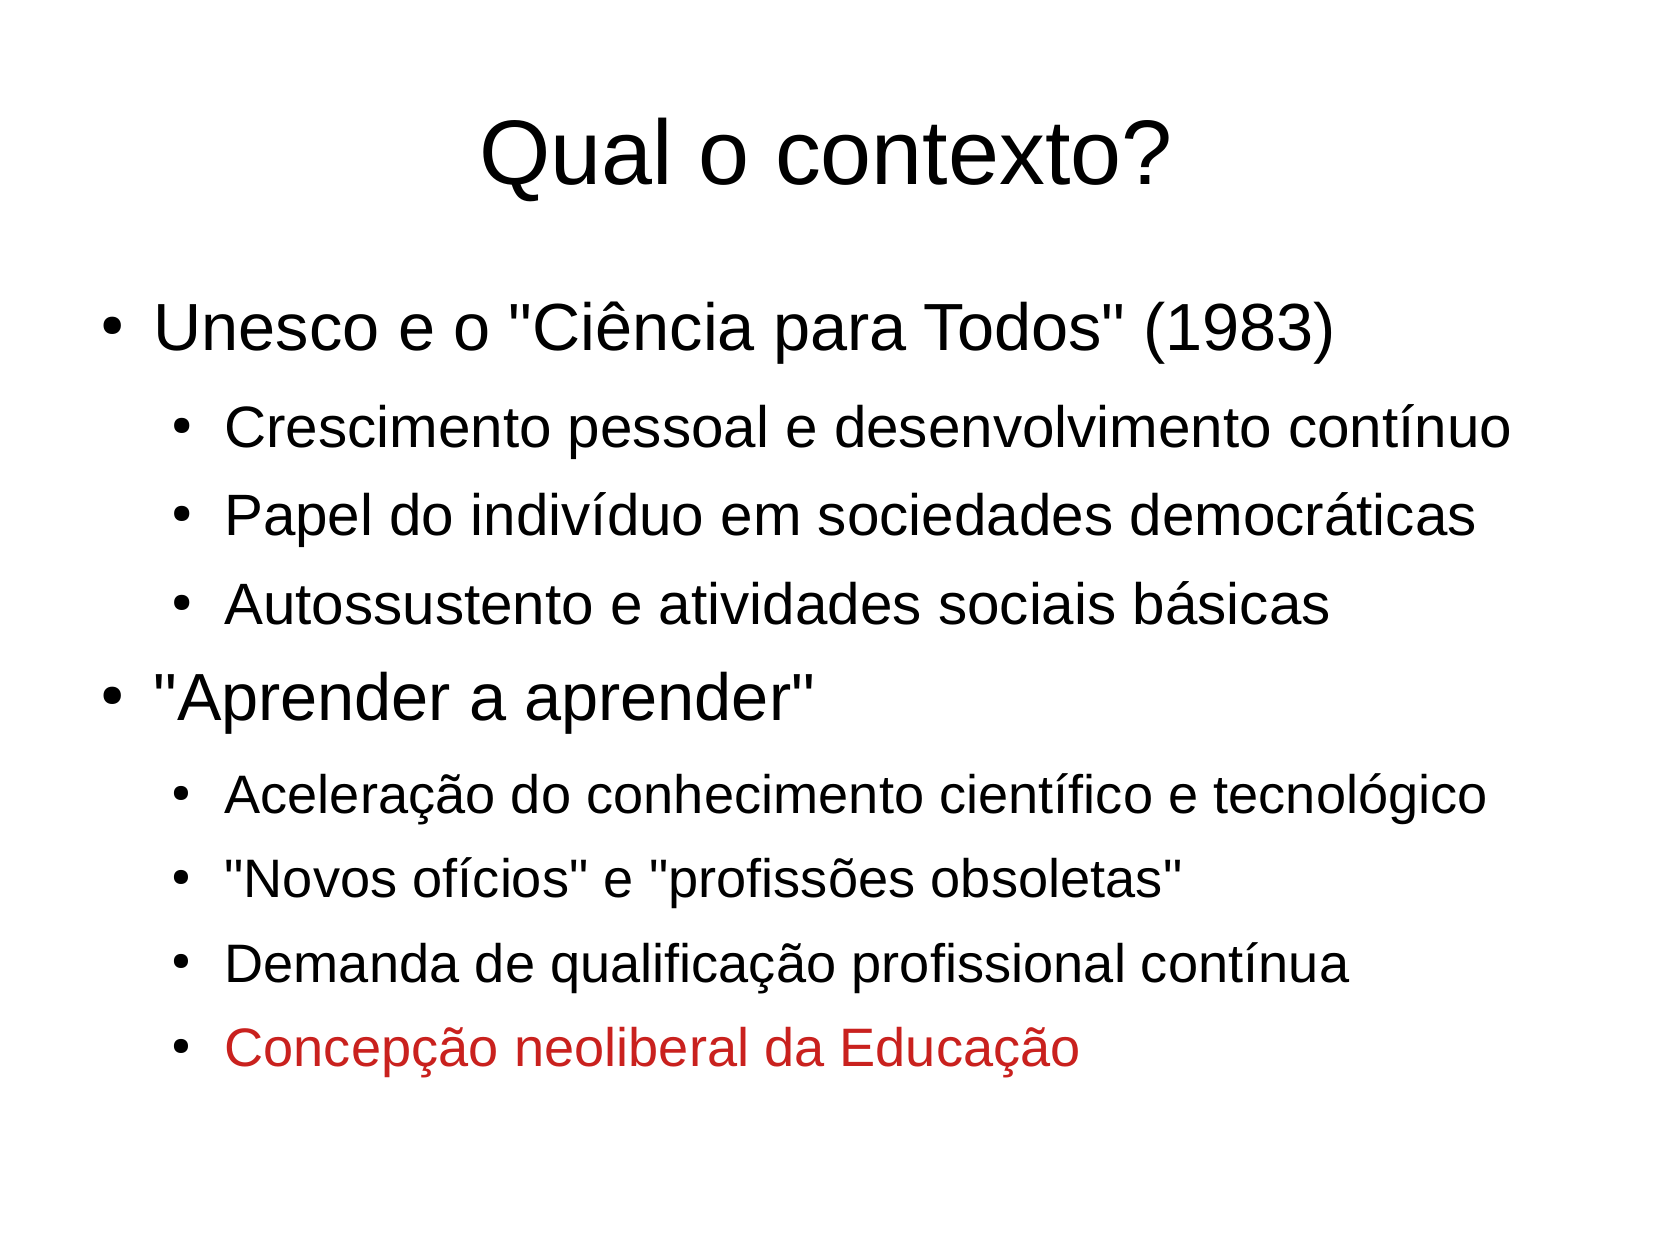

# Qual o contexto?
Unesco e o "Ciência para Todos" (1983)
Crescimento pessoal e desenvolvimento contínuo
Papel do indivíduo em sociedades democráticas
Autossustento e atividades sociais básicas
"Aprender a aprender"
Aceleração do conhecimento científico e tecnológico
"Novos ofícios" e "profissões obsoletas"
Demanda de qualificação profissional contínua
Concepção neoliberal da Educação